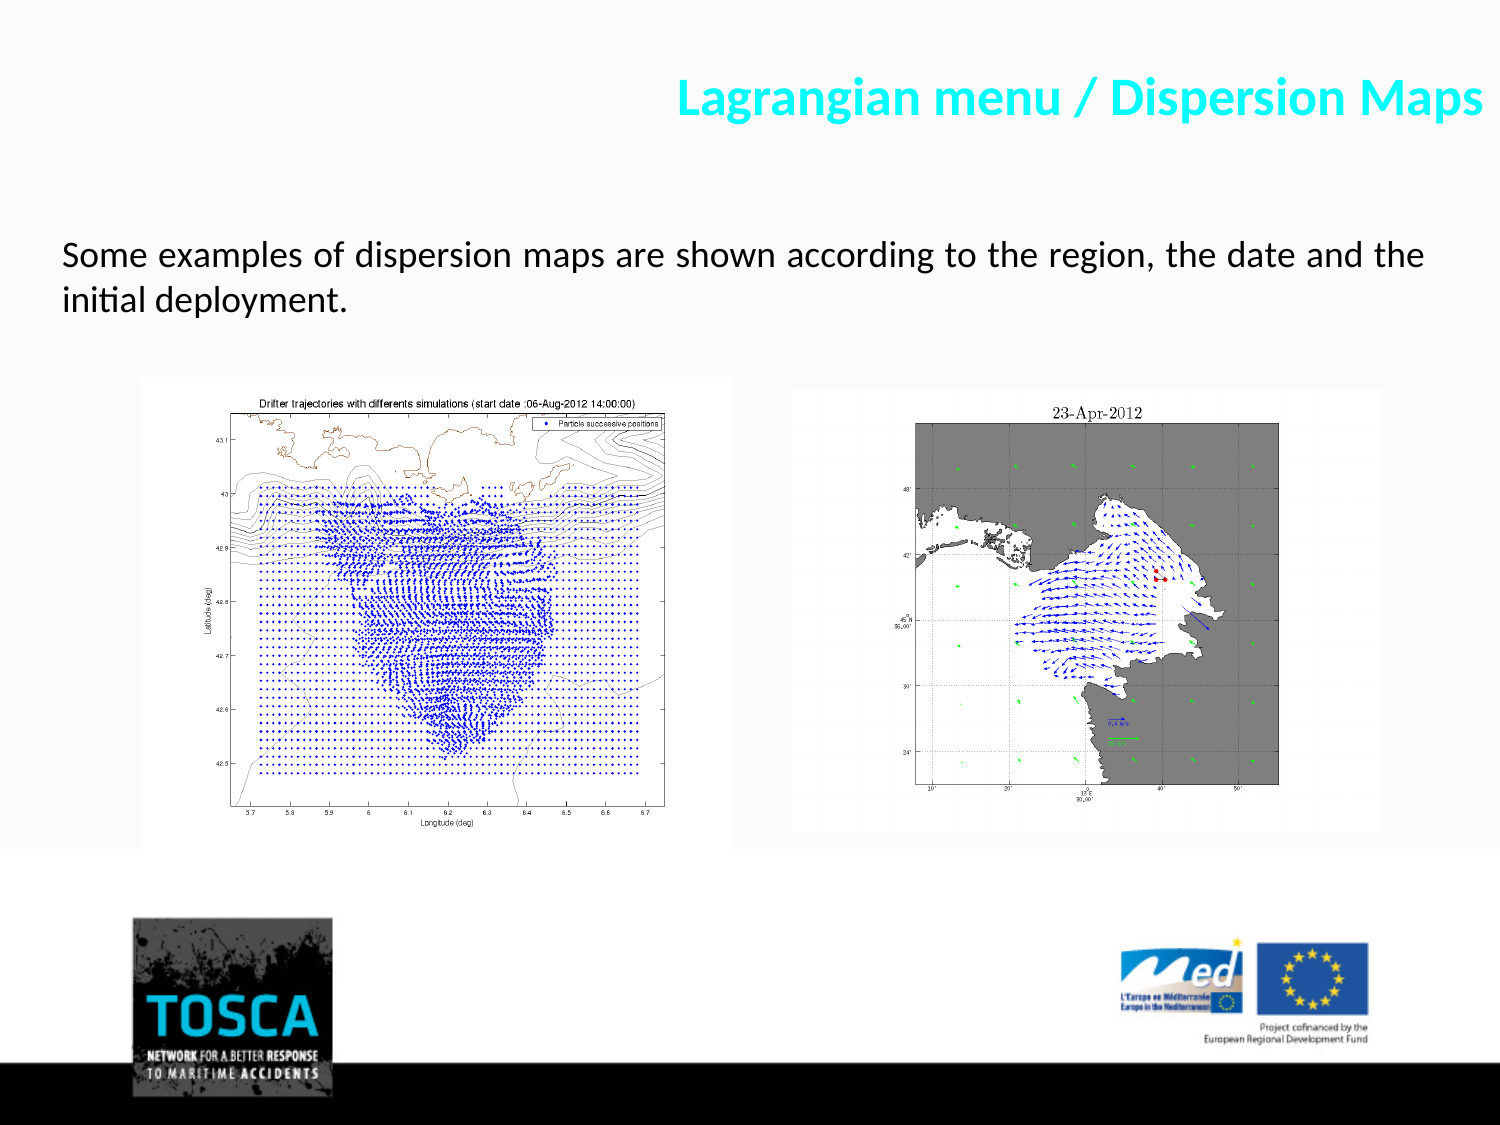

# Lagrangian menu / Dispersion Maps
Some examples of dispersion maps are shown according to the region, the date and the initial deployment.